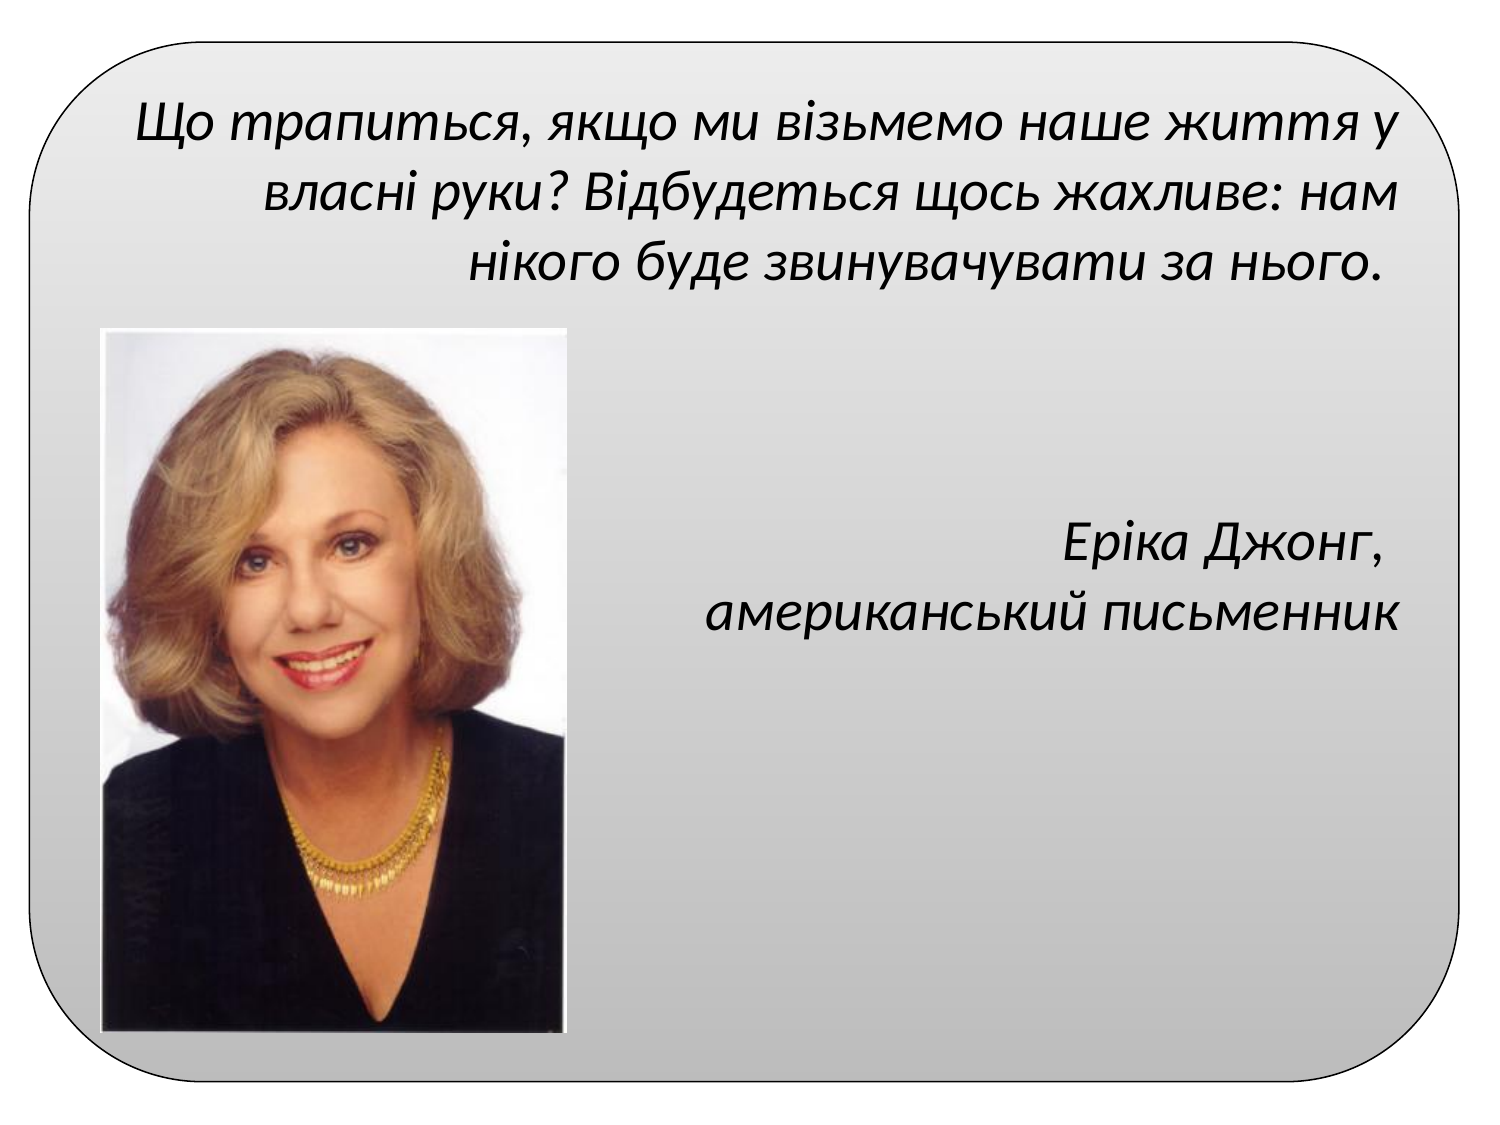

Що трапиться, якщо ми візьмемо наше життя у власні руки? Відбудеться щось жахливе: нам нікого буде звинувачувати за нього.
Еріка Джонг,
американський письменник